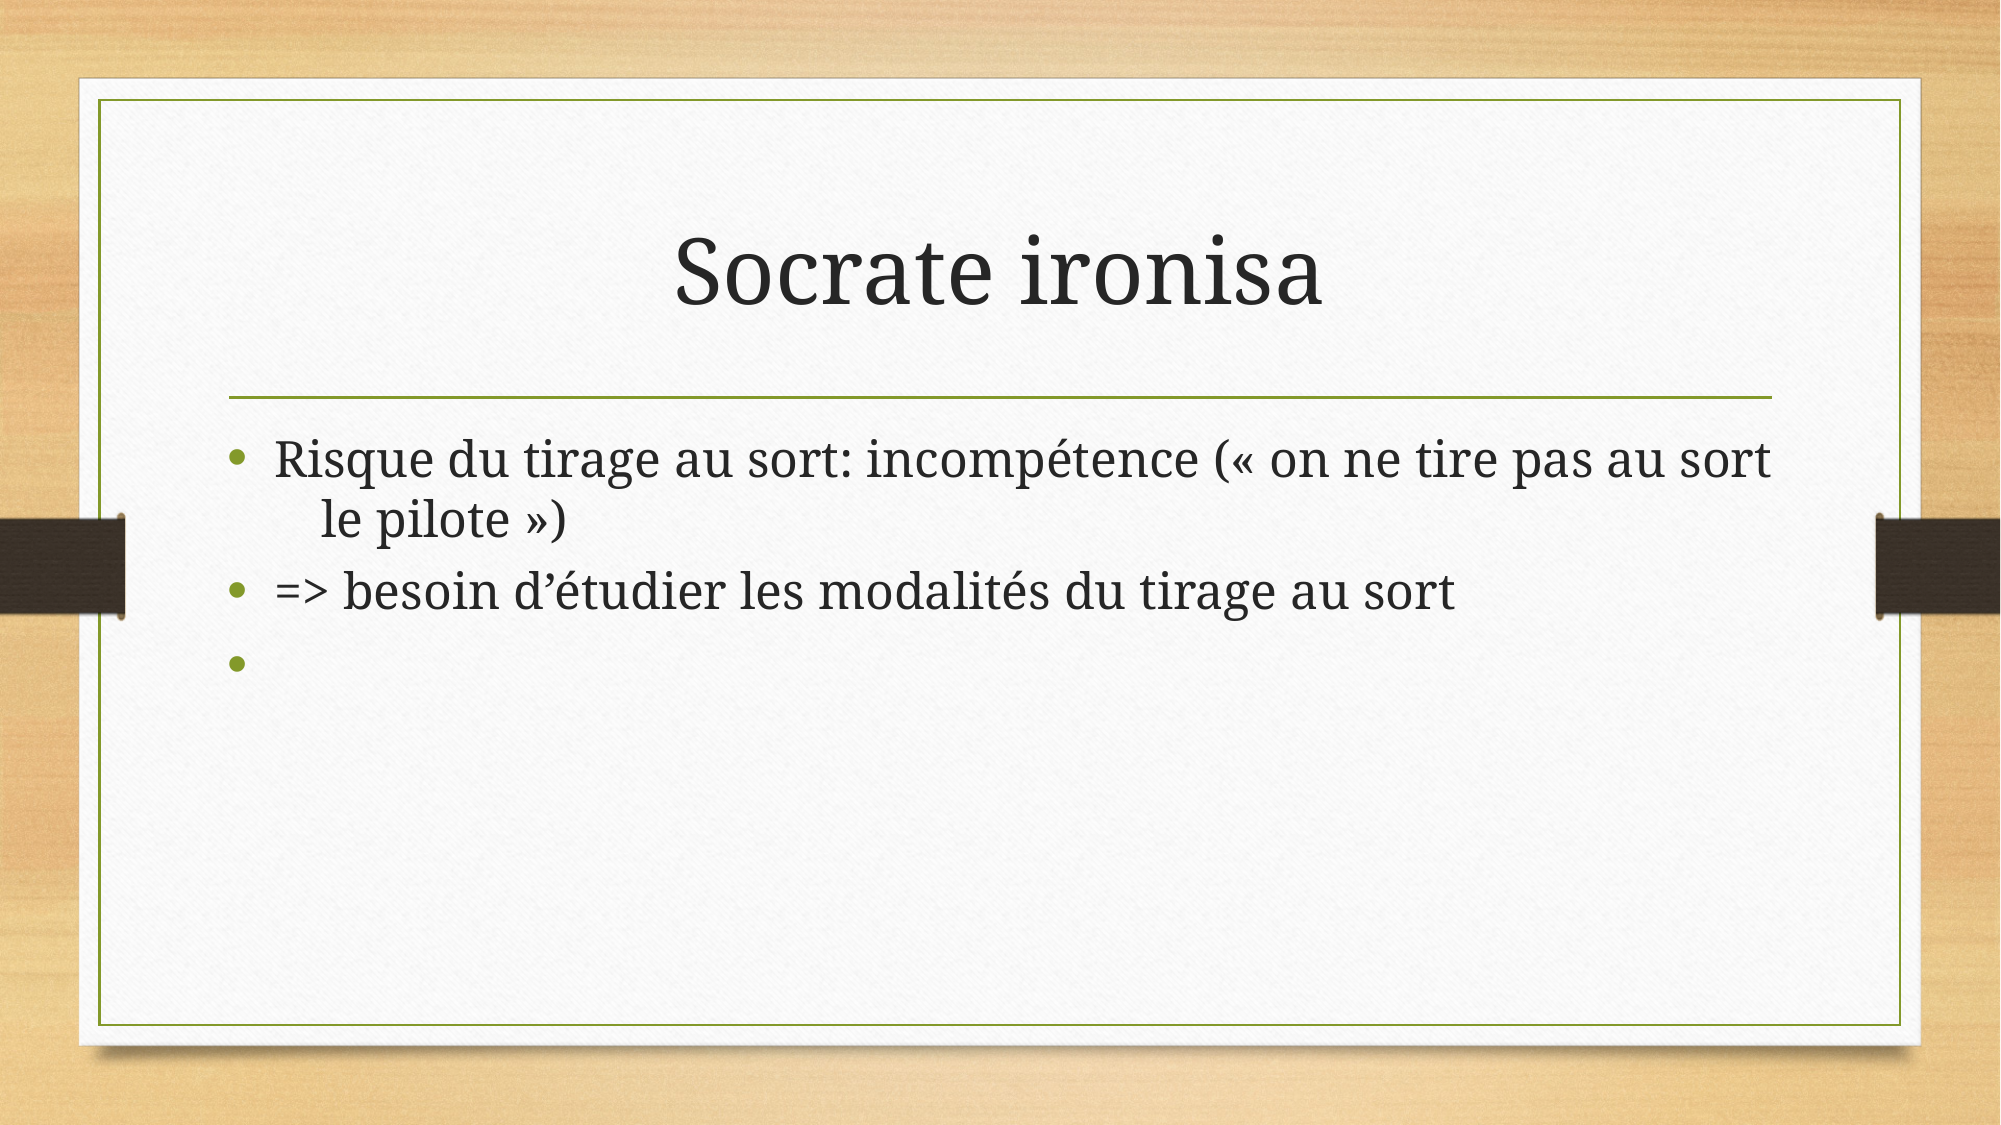

# Socrate ironisa
Risque du tirage au sort: incompétence (« on ne tire pas au sort le pilote »)
=> besoin d’étudier les modalités du tirage au sort